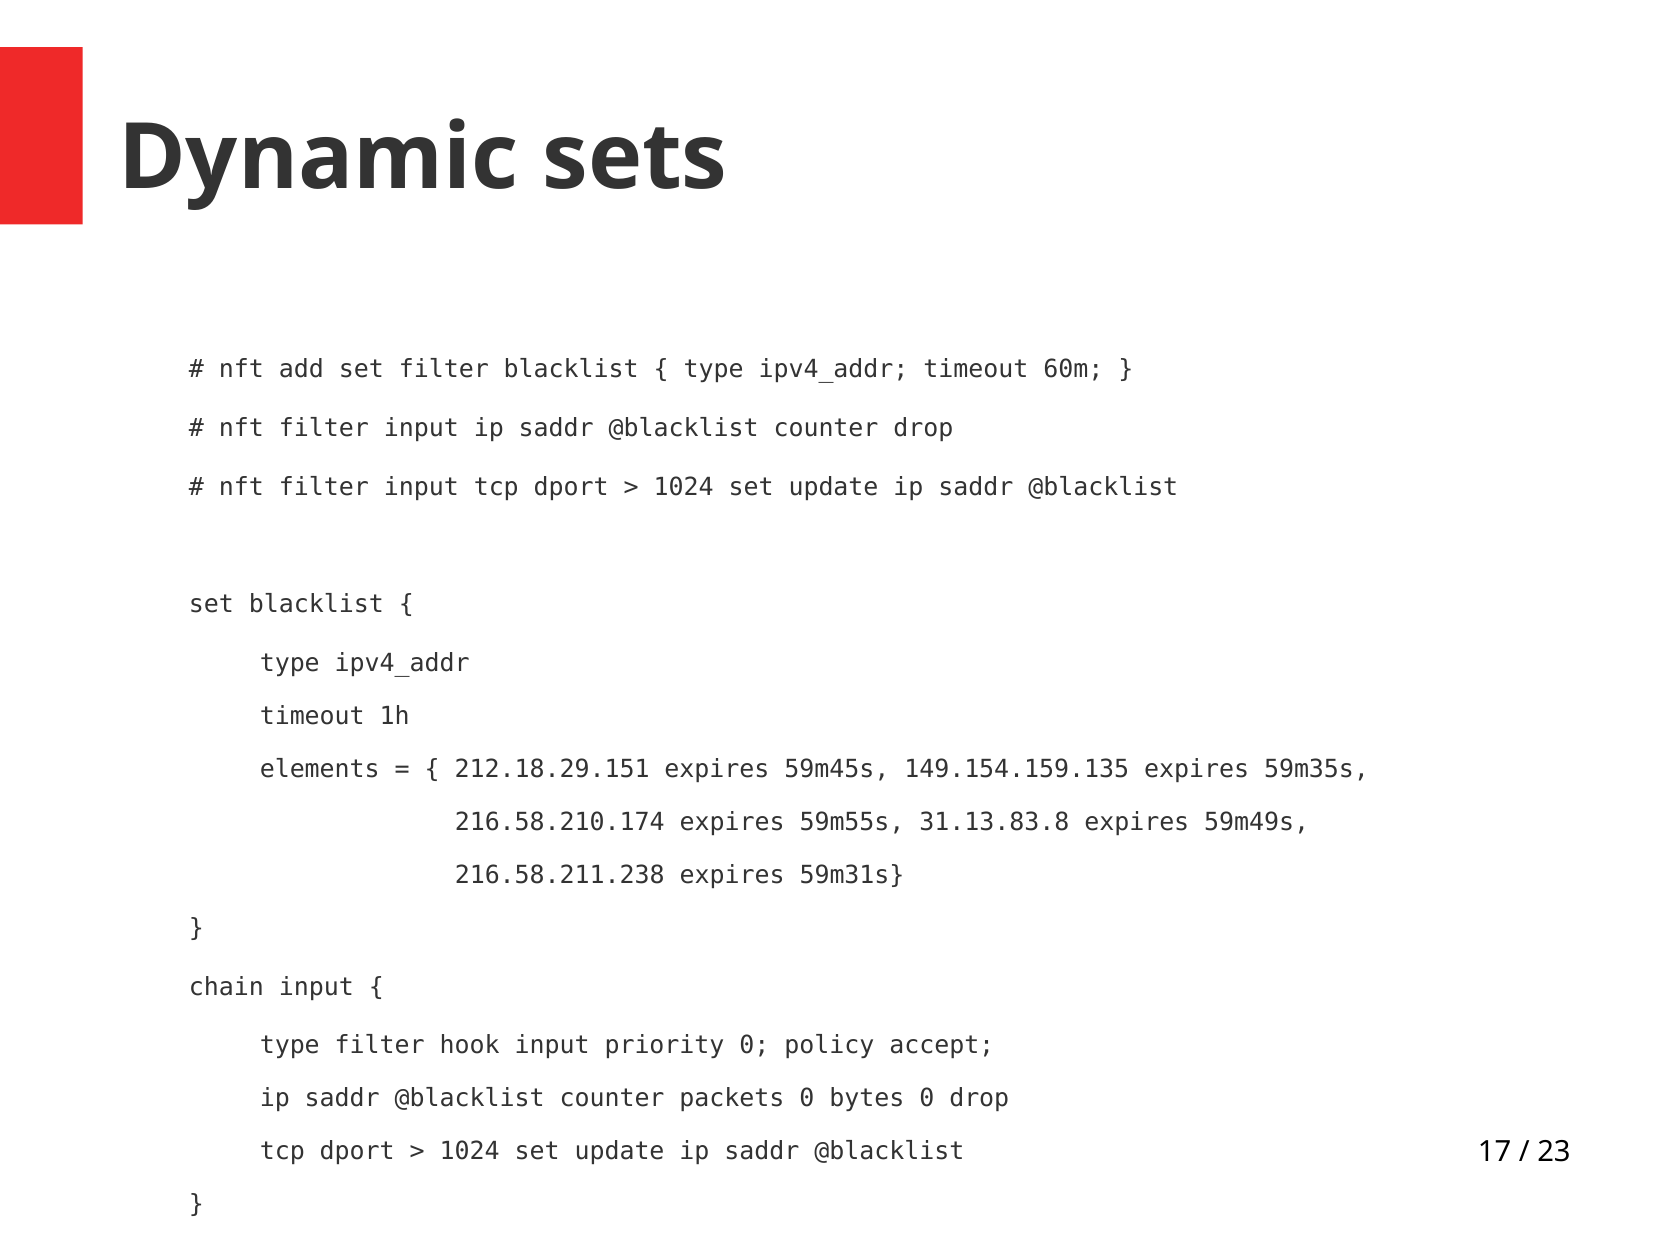

# Dynamic sets
# nft add set filter blacklist { type ipv4_addr; timeout 60m; }
# nft filter input ip saddr @blacklist counter drop
# nft filter input tcp dport > 1024 set update ip saddr @blacklist
set blacklist {
type ipv4_addr
timeout 1h
elements = { 212.18.29.151 expires 59m45s, 149.154.159.135 expires 59m35s,
 216.58.210.174 expires 59m55s, 31.13.83.8 expires 59m49s,
 216.58.211.238 expires 59m31s}
}
chain input {
type filter hook input priority 0; policy accept;
ip saddr @blacklist counter packets 0 bytes 0 drop
tcp dport > 1024 set update ip saddr @blacklist
}
17